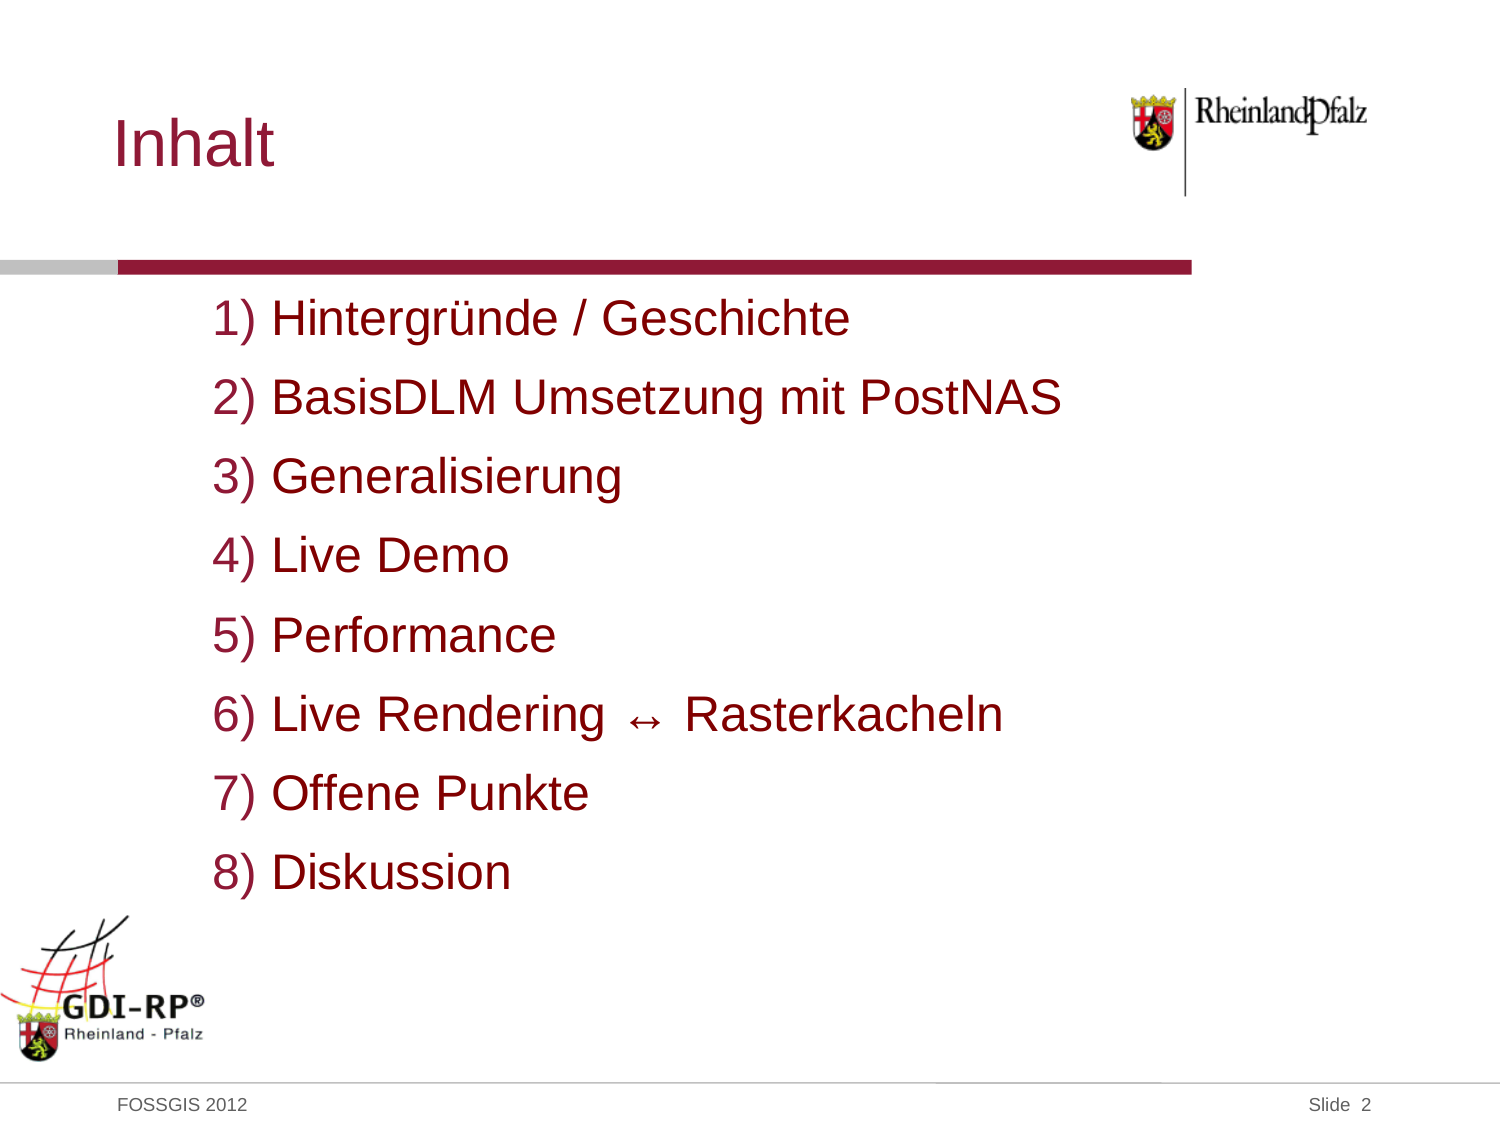

# Inhalt
 Hintergründe / Geschichte
 BasisDLM Umsetzung mit PostNAS
 Generalisierung
 Live Demo
 Performance
 Live Rendering ↔ Rasterkacheln
 Offene Punkte
 Diskussion